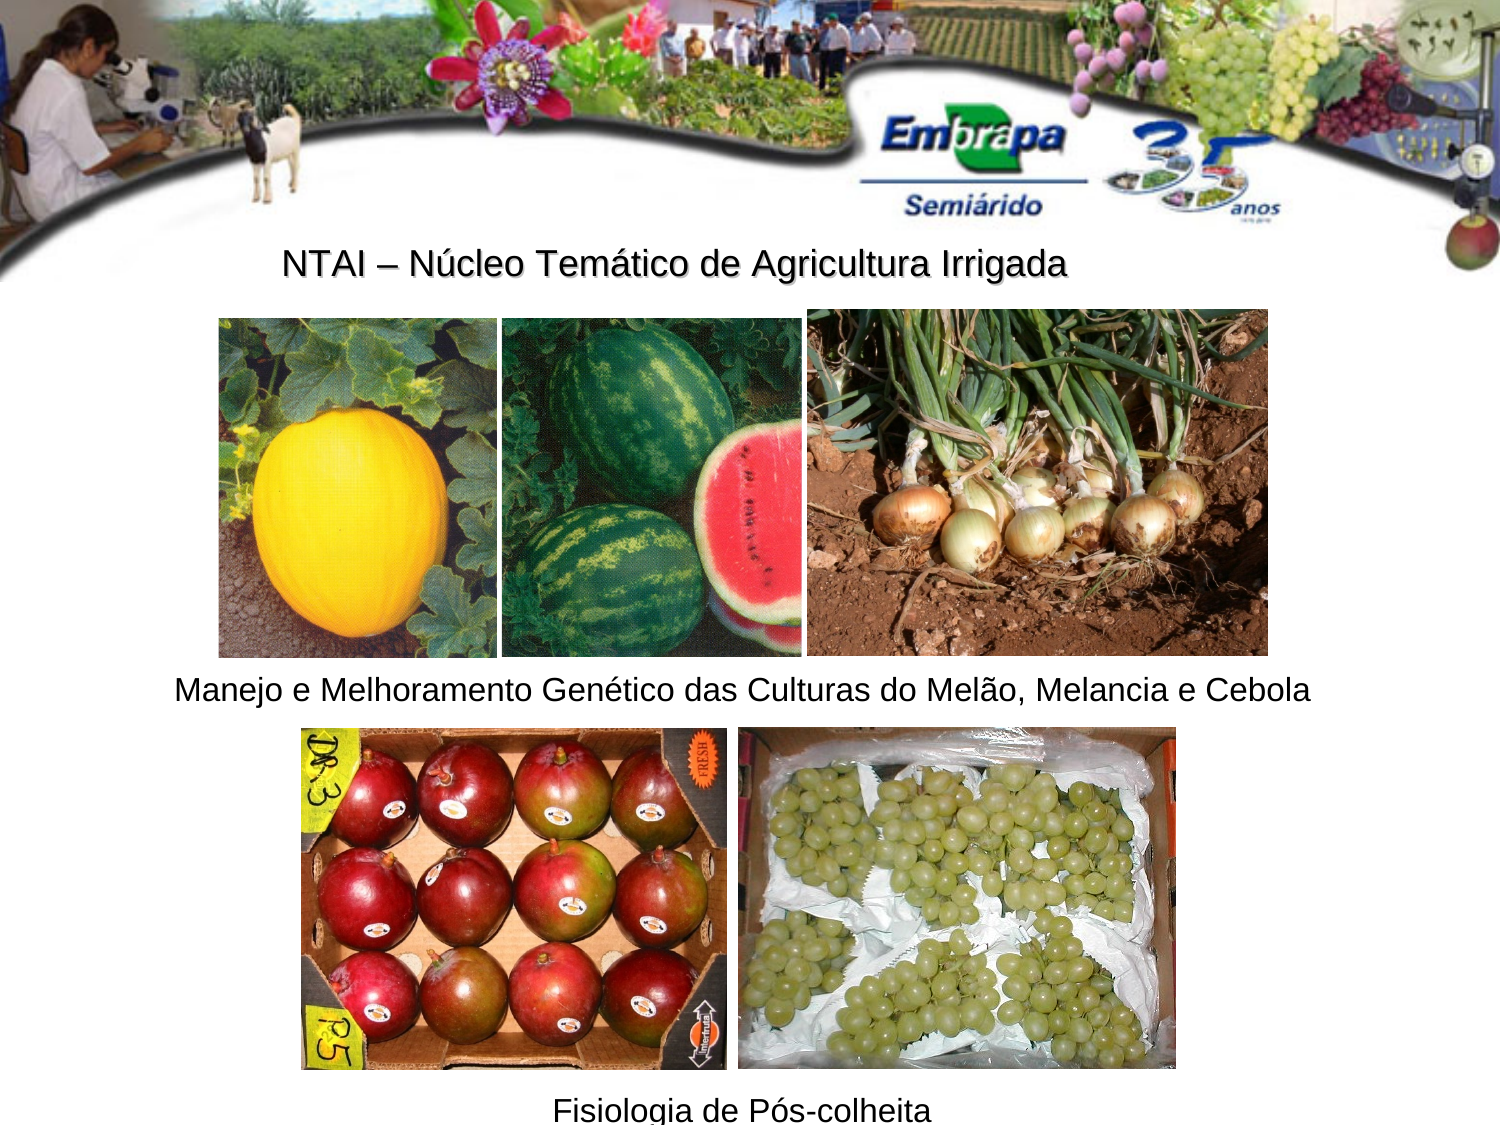

NTAI – Núcleo Temático de Agricultura Irrigada
Manejo e Melhoramento Genético das Culturas do Melão, Melancia e Cebola
Fisiologia de Pós-colheita